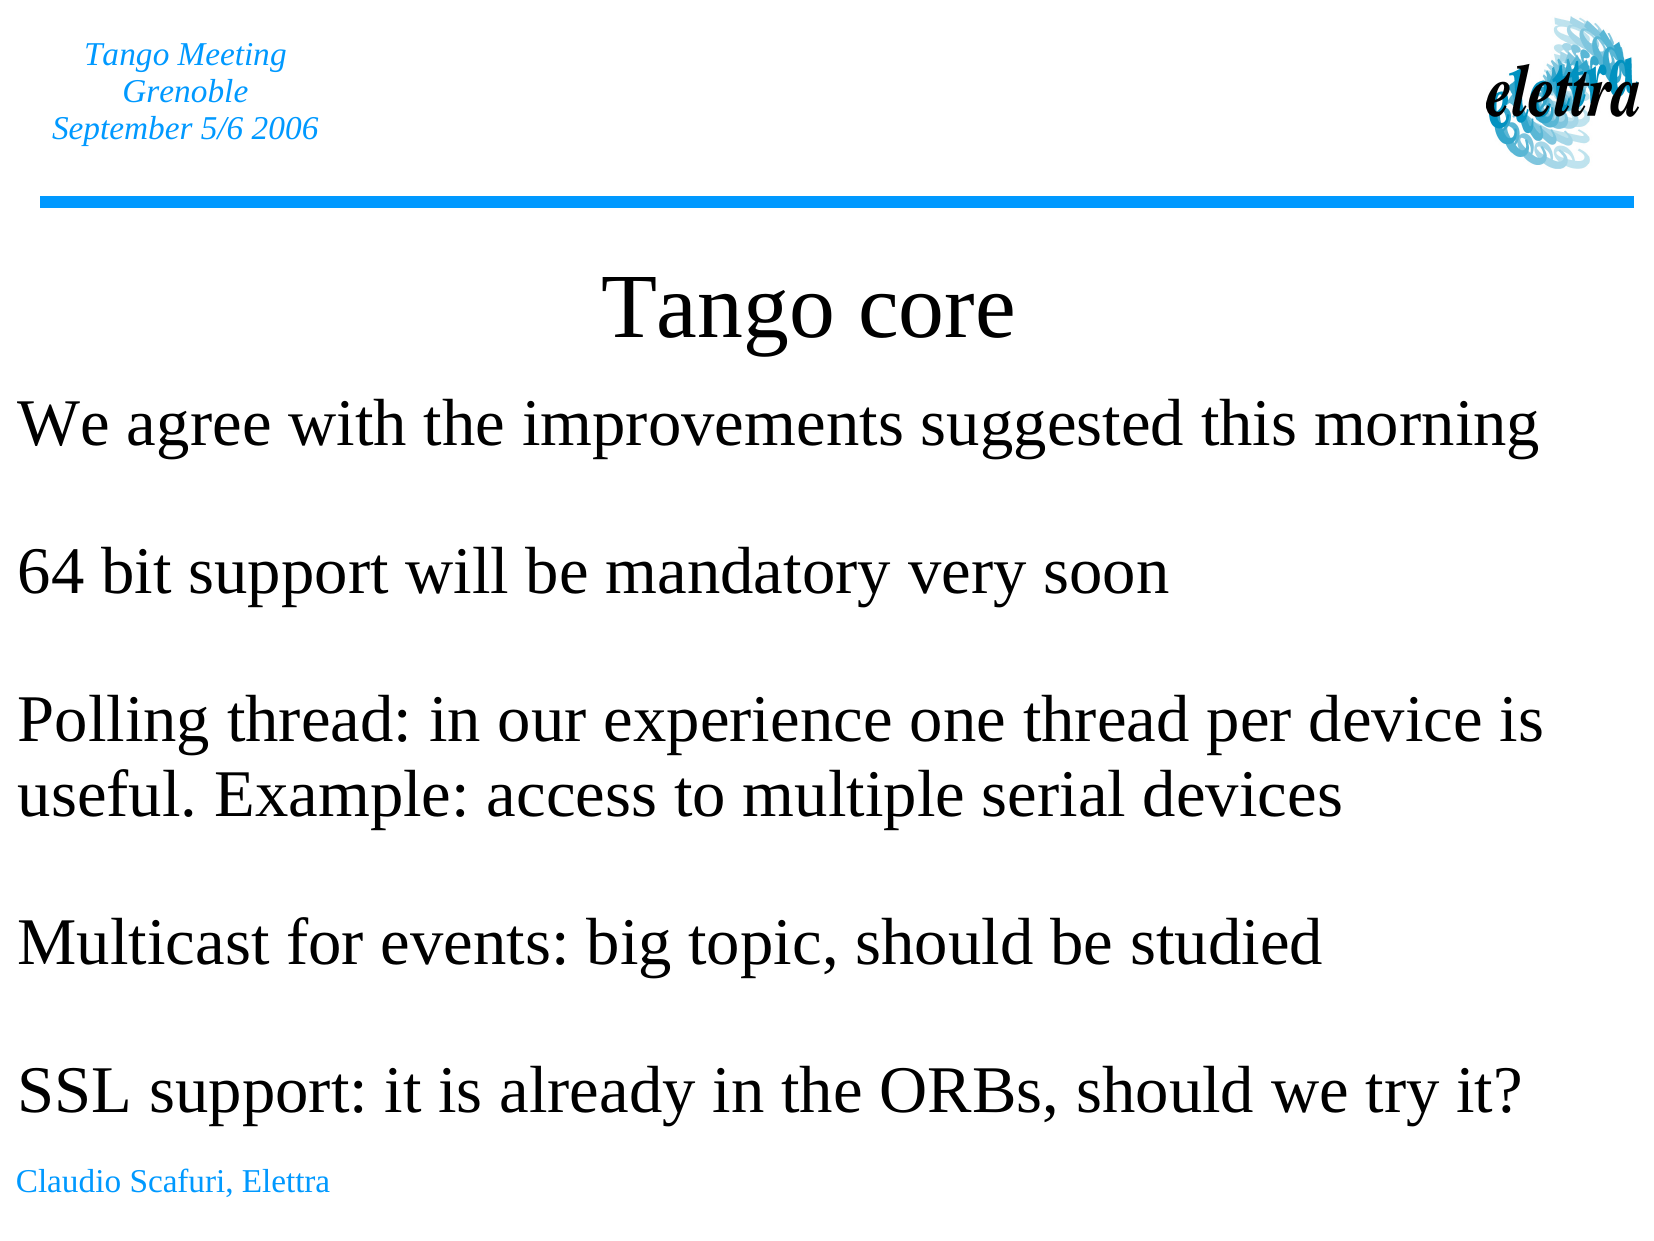

# Tango core
We agree with the improvements suggested this morning
64 bit support will be mandatory very soon
Polling thread: in our experience one thread per device is useful. Example: access to multiple serial devices
Multicast for events: big topic, should be studied
SSL support: it is already in the ORBs, should we try it?